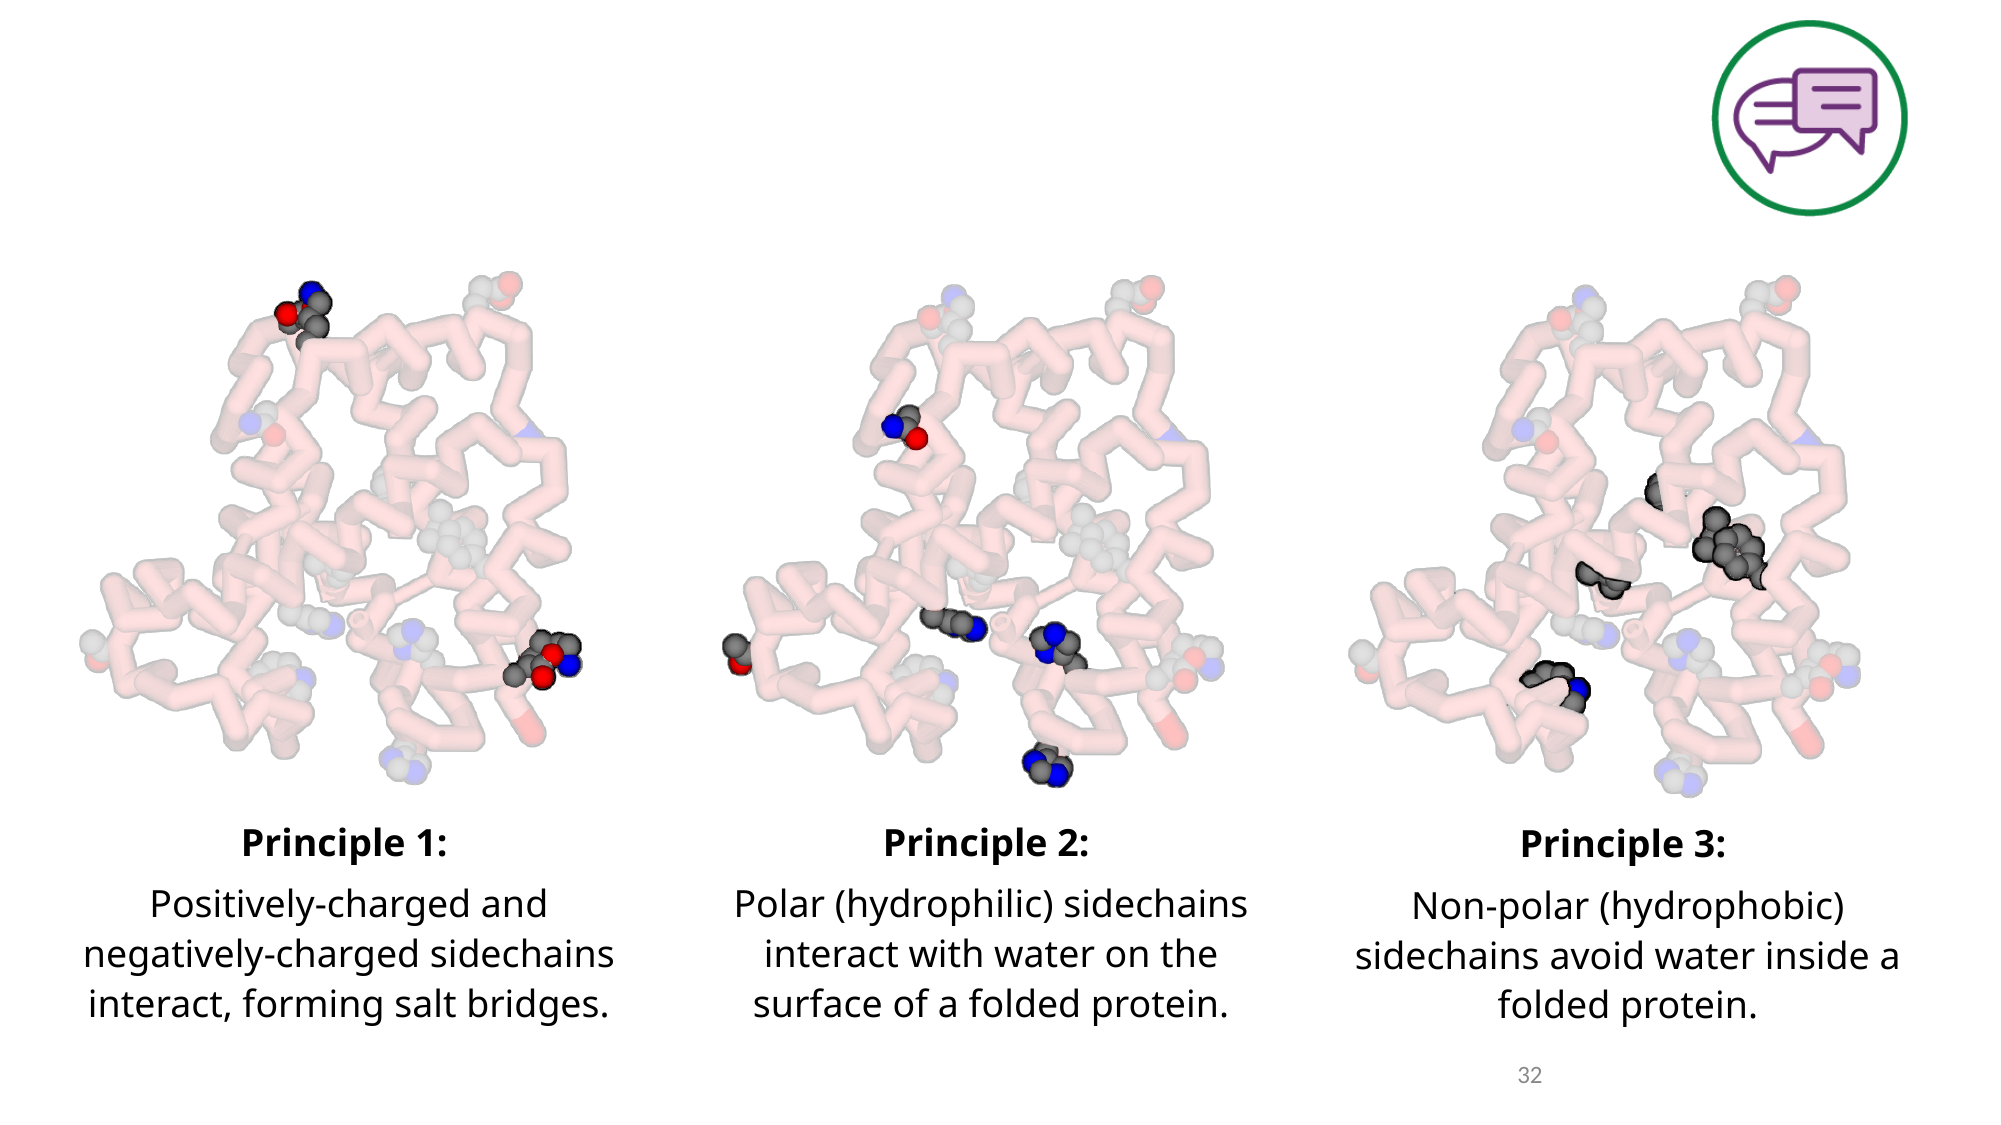

Summary: Principles that Drive Protein Folding
Principle 1:
Positively-charged and negatively-charged sidechains interact, forming salt bridges.
Principle 2:
Polar (hydrophilic) sidechains interact with water on the surface of a folded protein.
Principle 3:
Non-polar (hydrophobic) sidechains avoid water inside a folded protein.